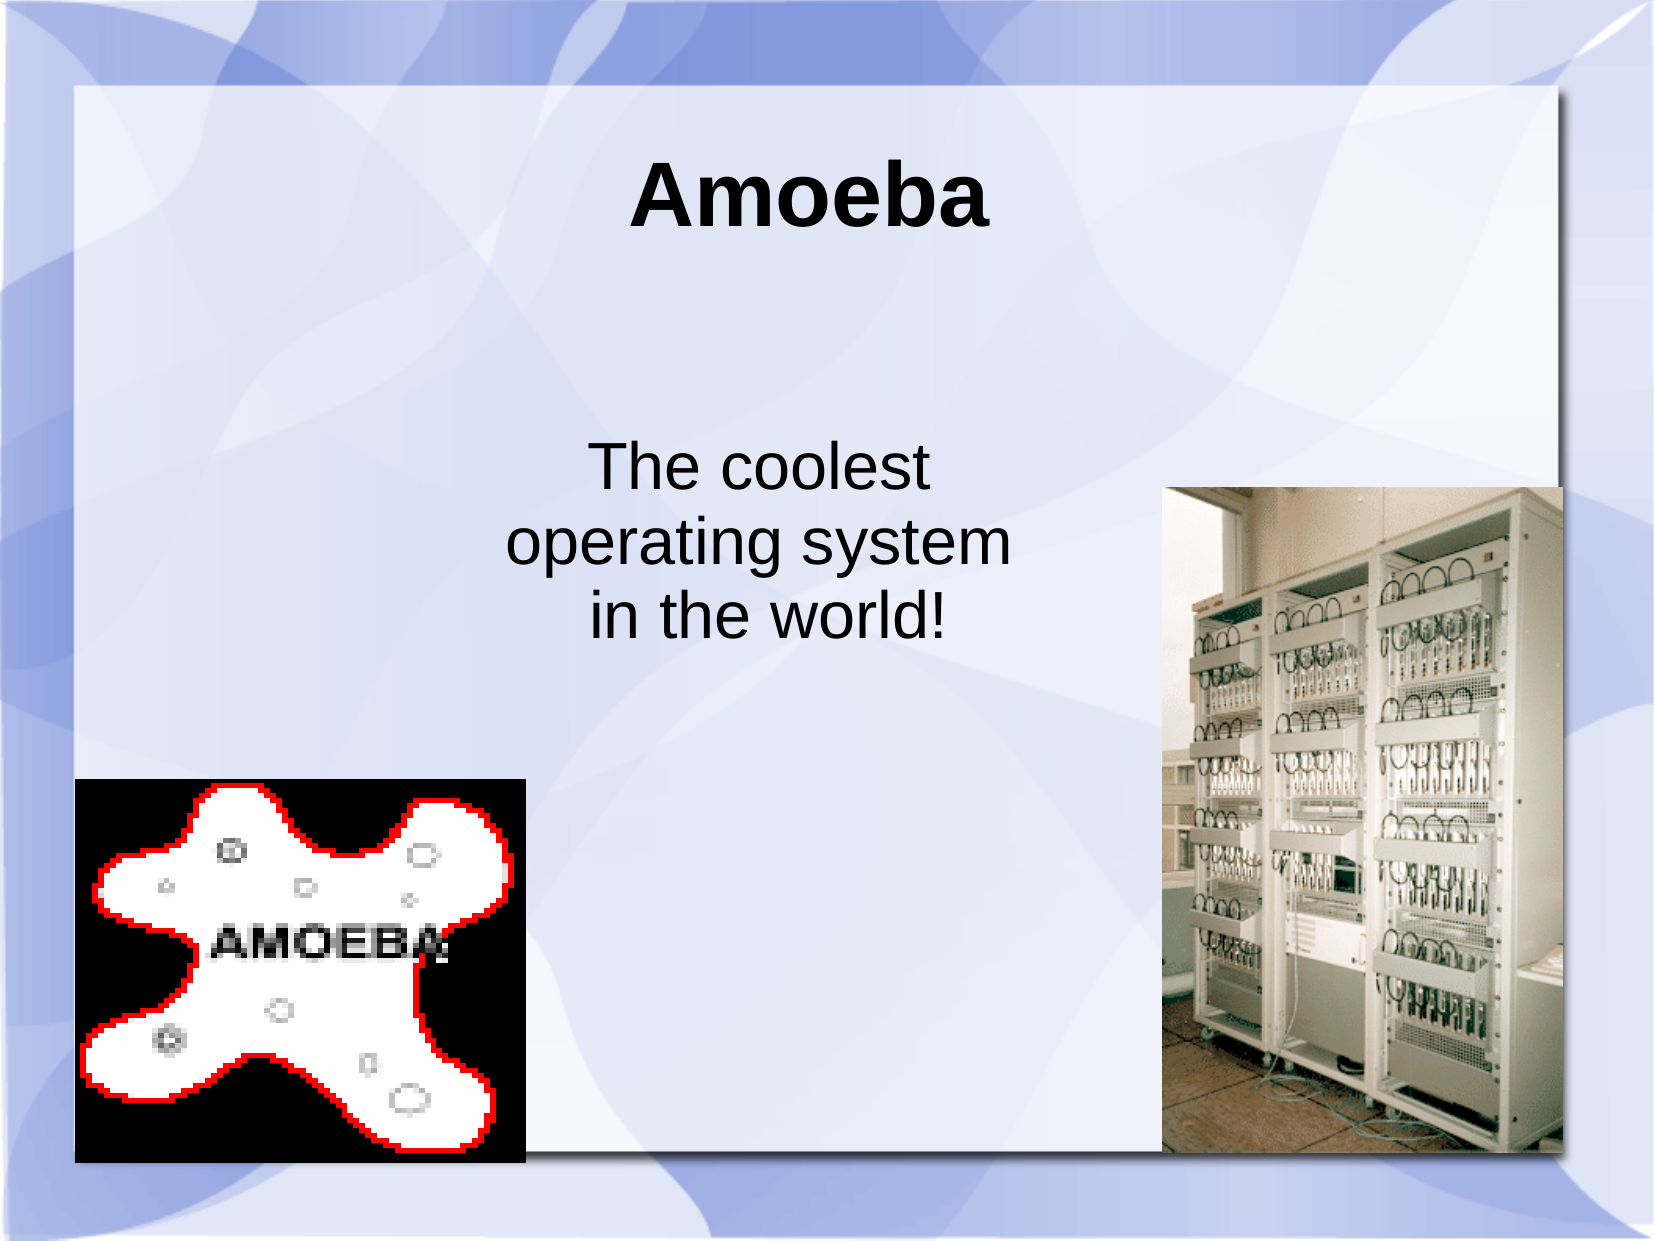

# Amoeba
The coolest
operating system
in the world!